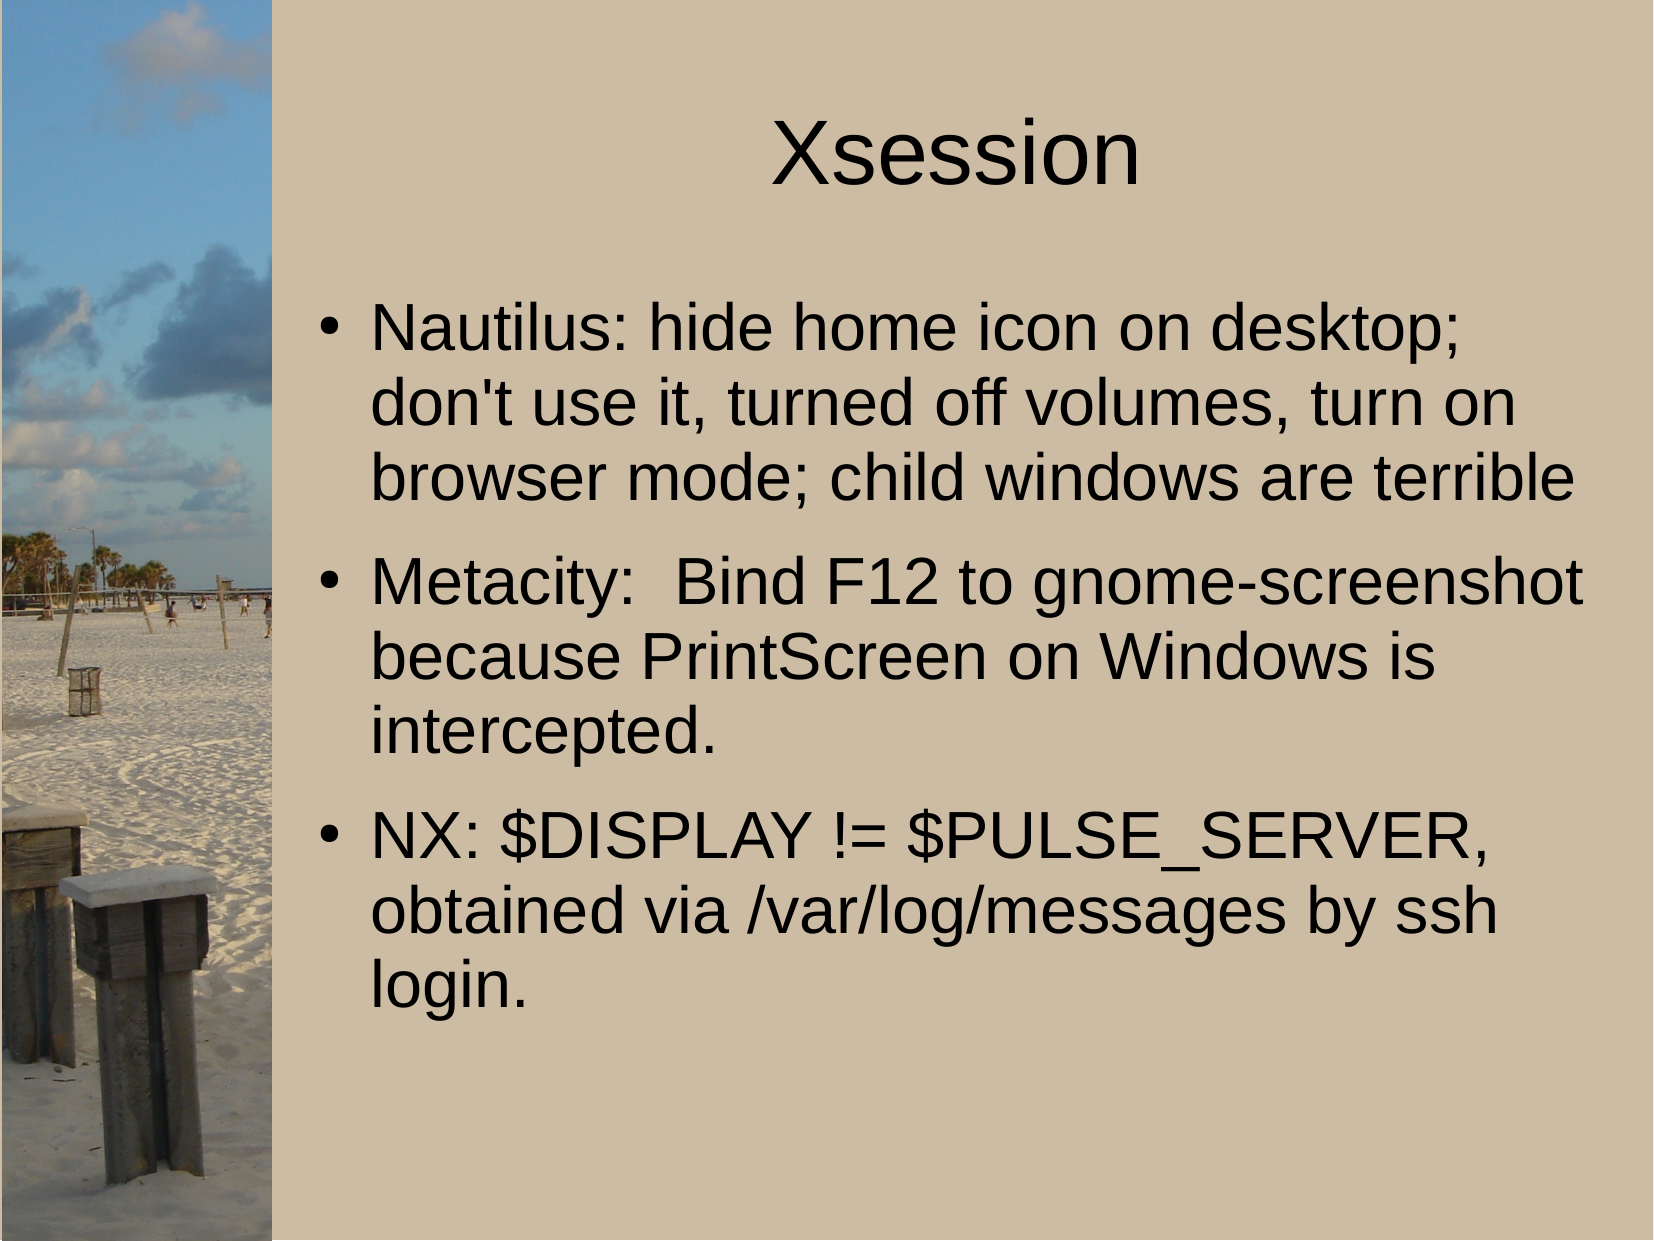

# Xsession
Nautilus: hide home icon on desktop; don't use it, turned off volumes, turn on browser mode; child windows are terrible
Metacity: Bind F12 to gnome-screenshot because PrintScreen on Windows is intercepted.
NX: $DISPLAY != $PULSE_SERVER, obtained via /var/log/messages by ssh login.